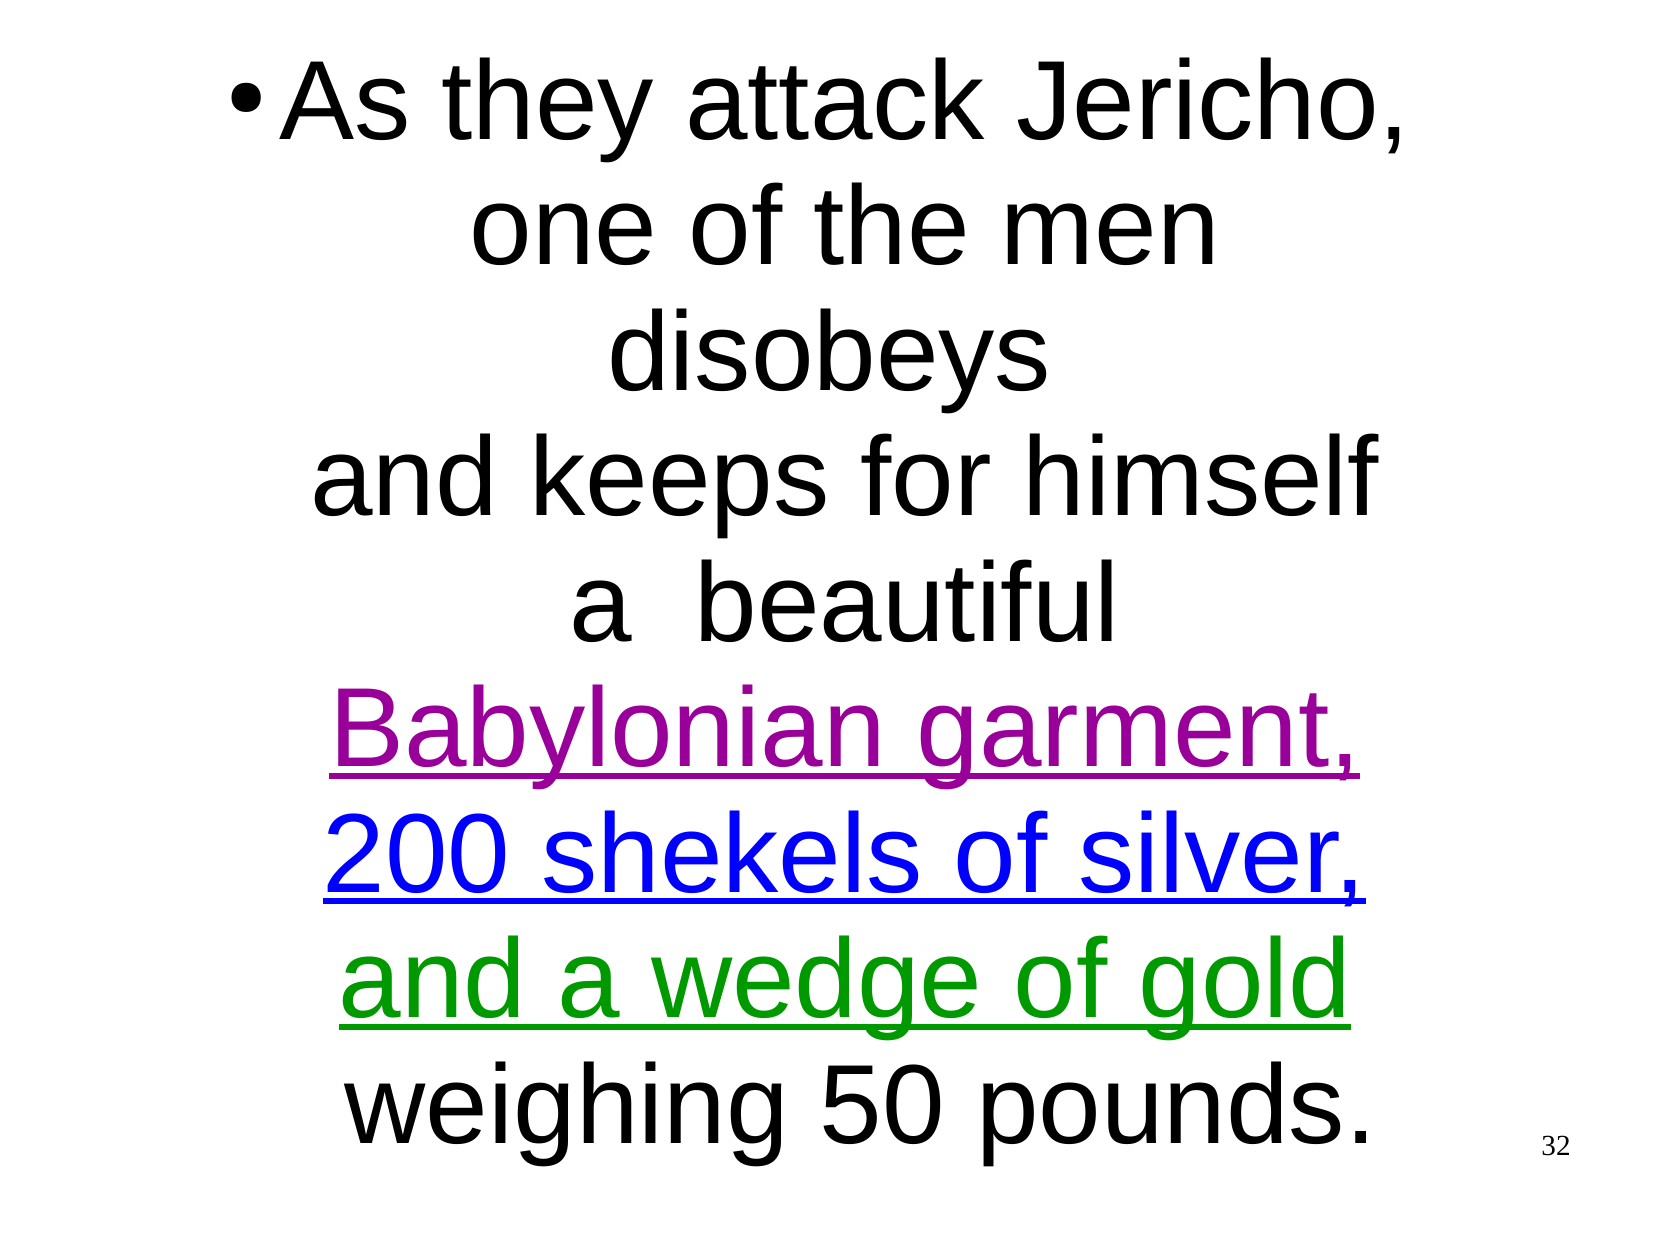

# As they attack Jericho, one of the men disobeys and keeps for himself a beautiful Babylonian garment, 200 shekels of silver, and a wedge of gold weighing 50 pounds.
32